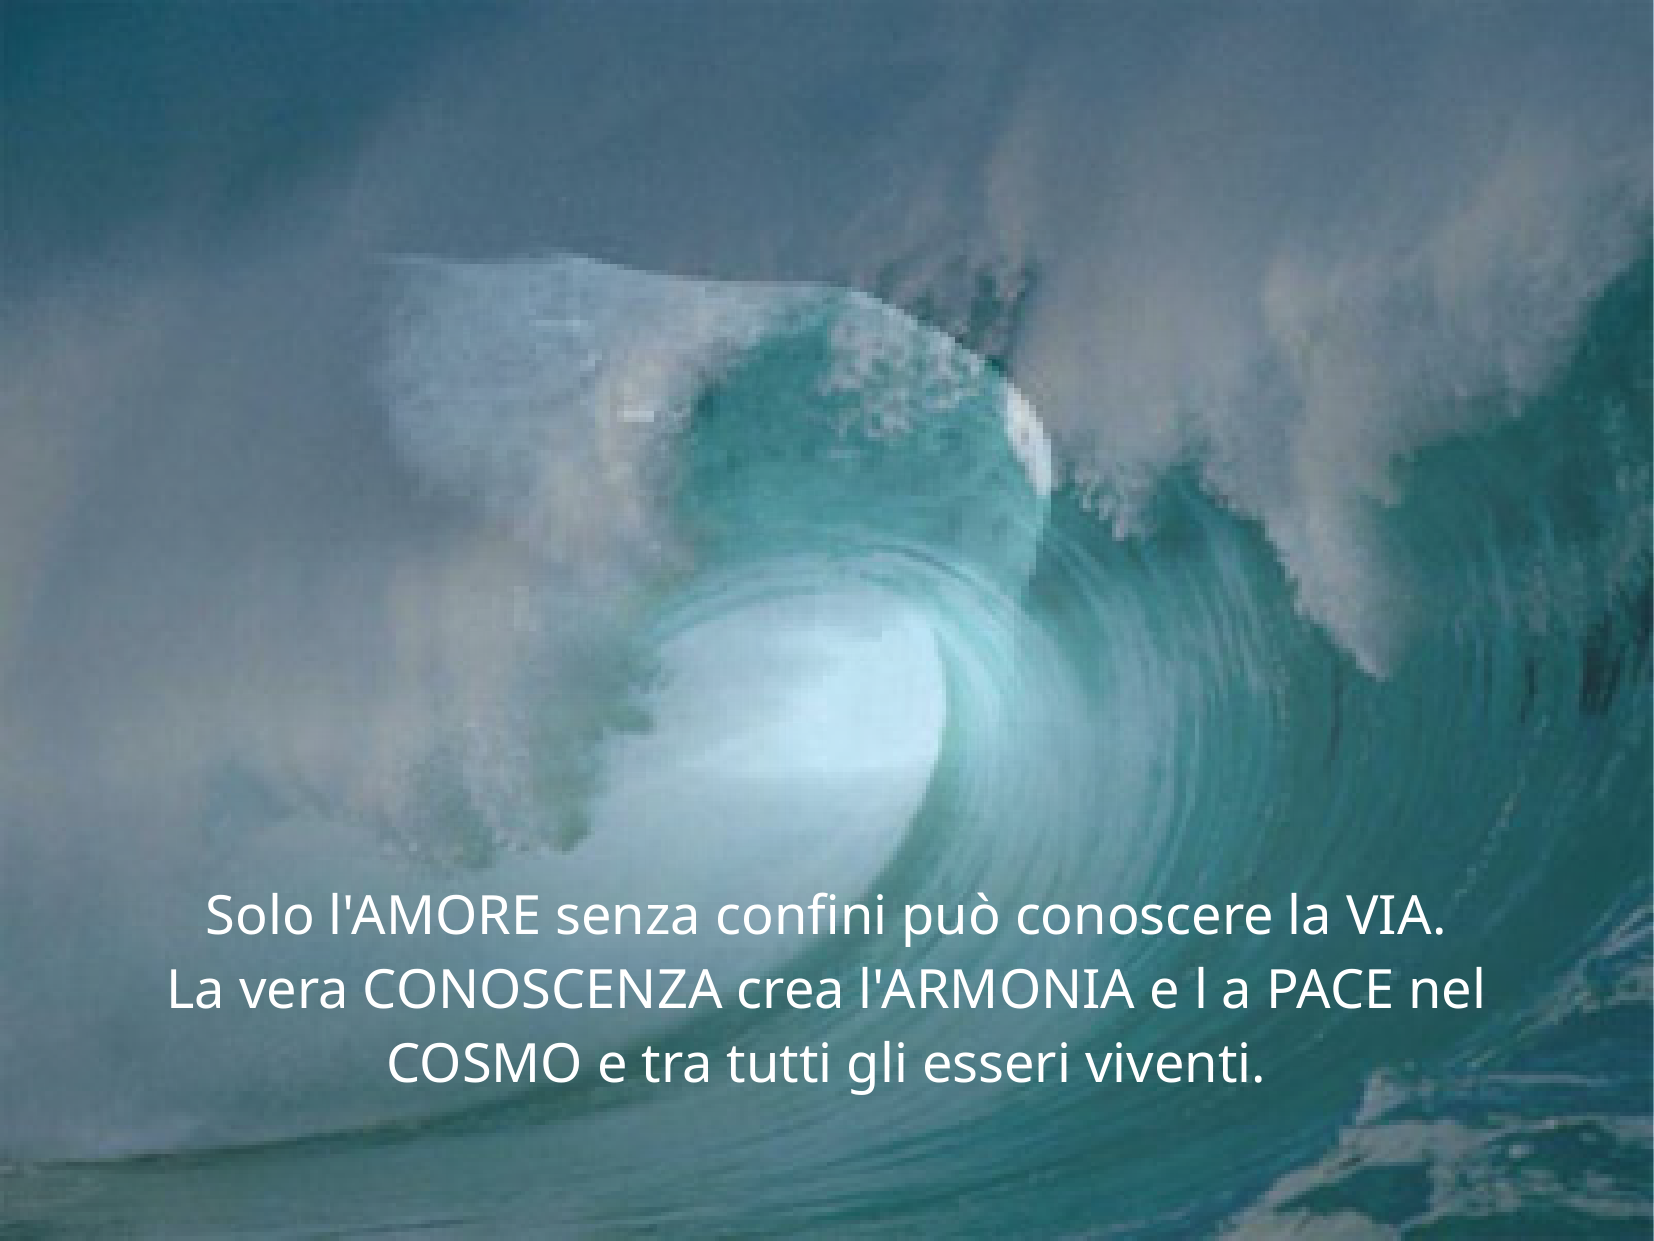

# Solo l'AMORE senza confini può conoscere la VIA. La vera CONOSCENZA crea l'ARMONIA e l a PACE nel COSMO e tra tutti gli esseri viventi.